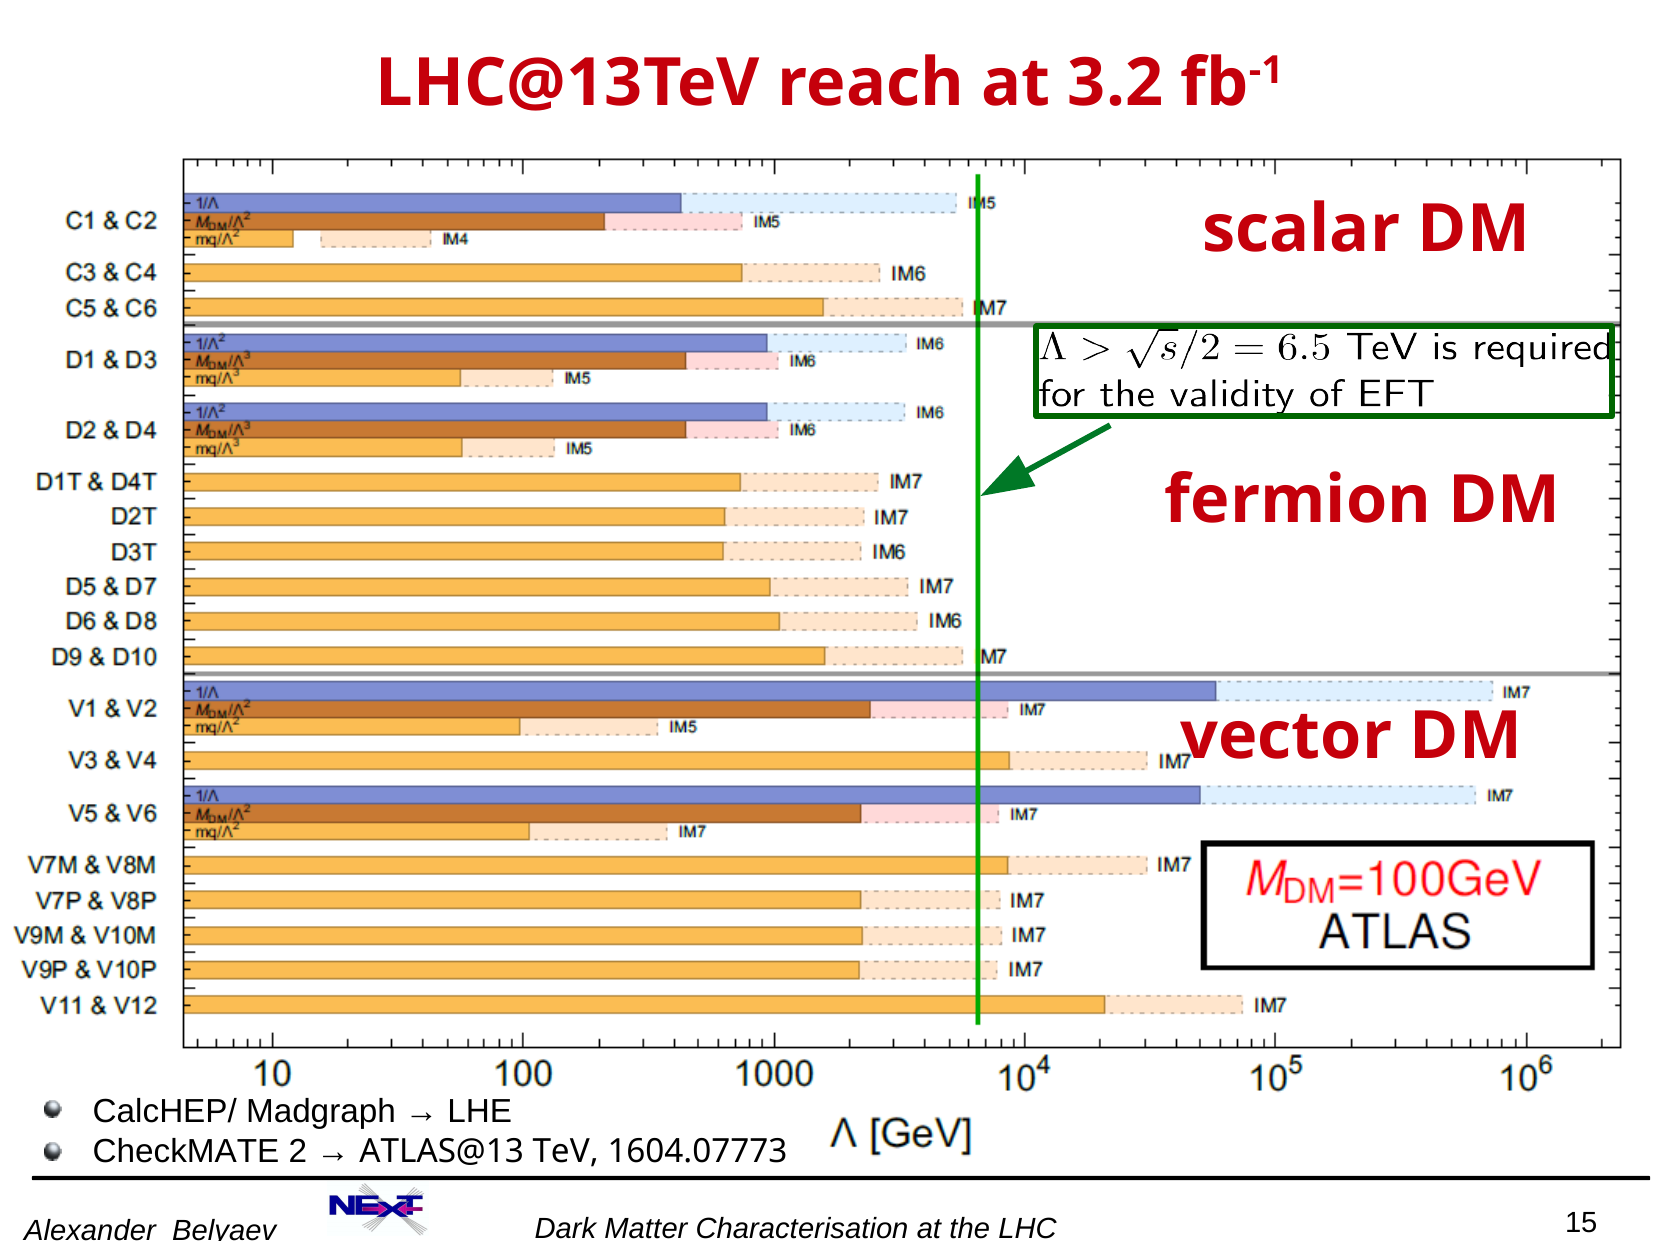

# LHC@13TeV reach at 3.2 fb-1
scalar DM
 fermion DM
 vector DM
CalcHEP/ Madgraph → LHE
CheckMATE 2 → ATLAS@13 TeV, 1604.07773